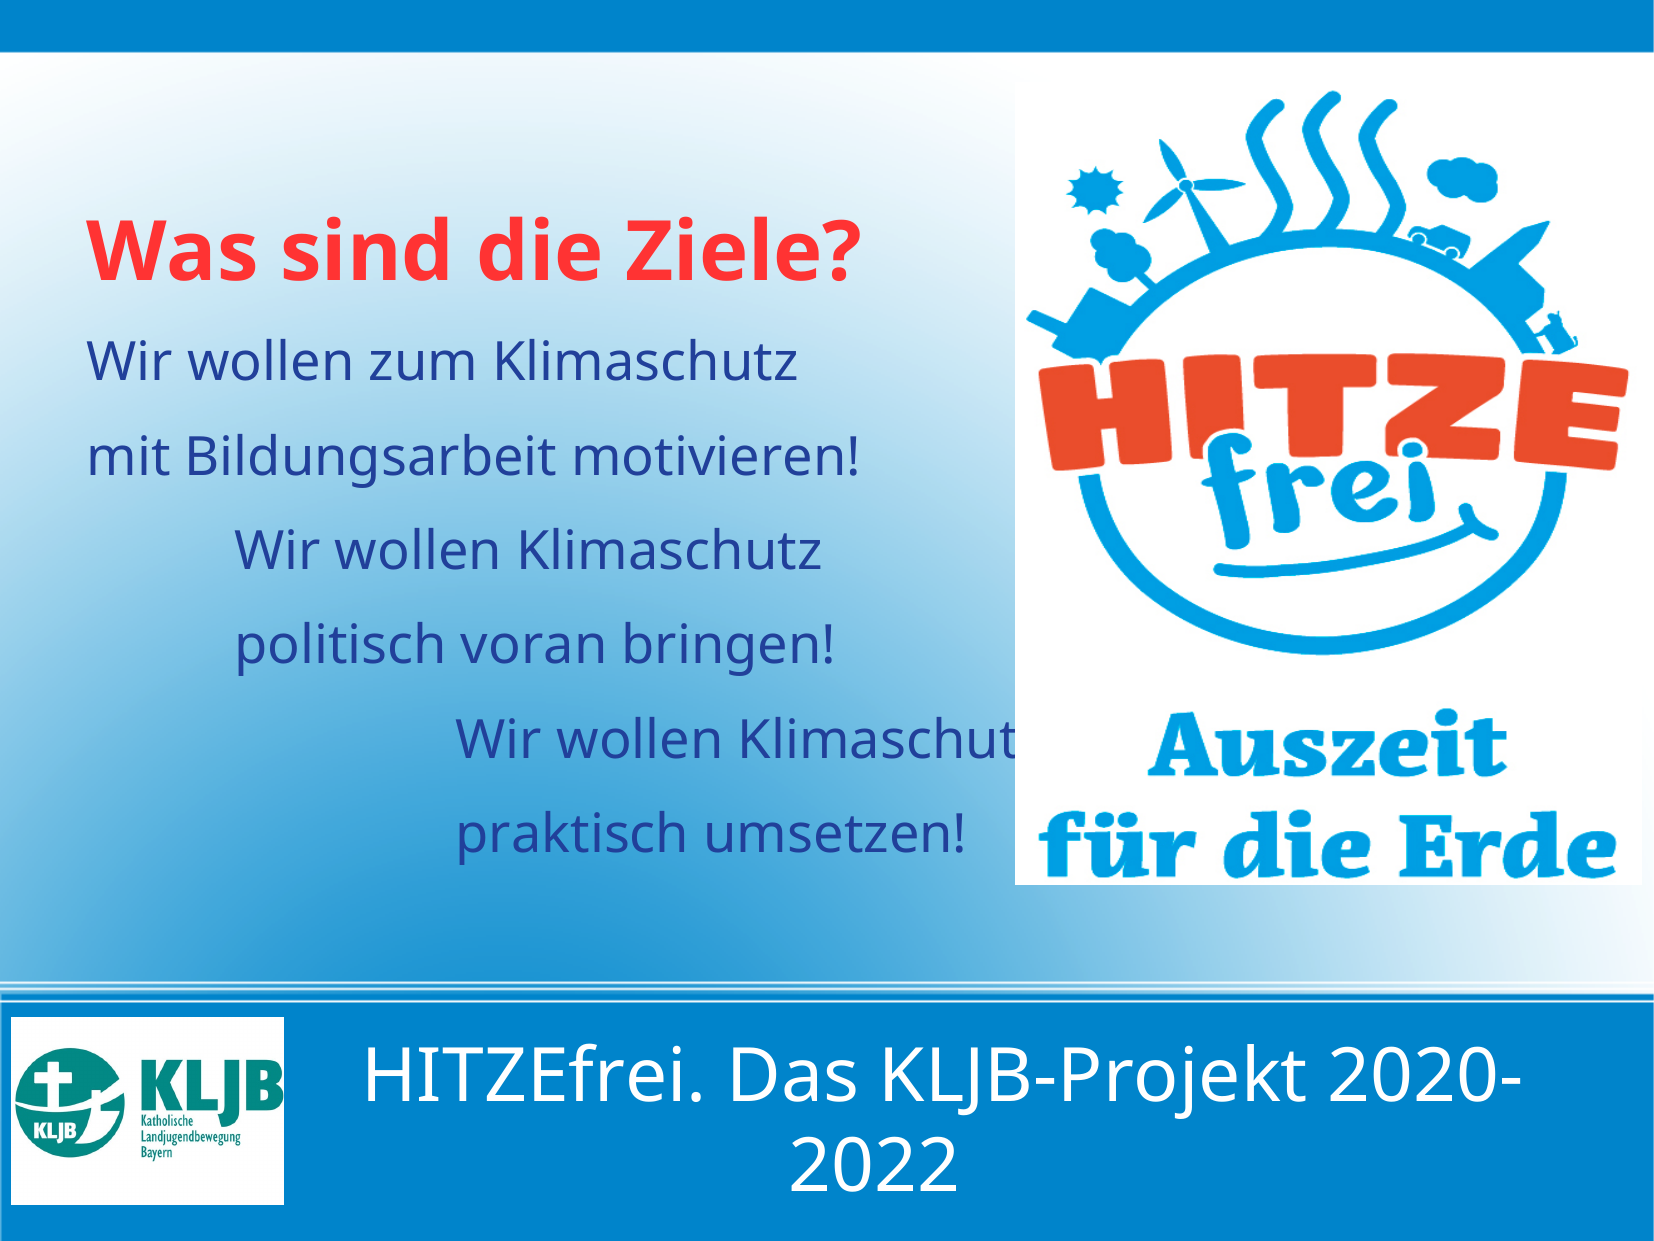

Was sind die Ziele?
Wir wollen zum Klimaschutz
mit Bildungsarbeit motivieren!
		Wir wollen Klimaschutz
		politisch voran bringen!
					Wir wollen Klimaschutz
					praktisch umsetzen!
# HITZEfrei. Das KLJB-Projekt 2020-2022